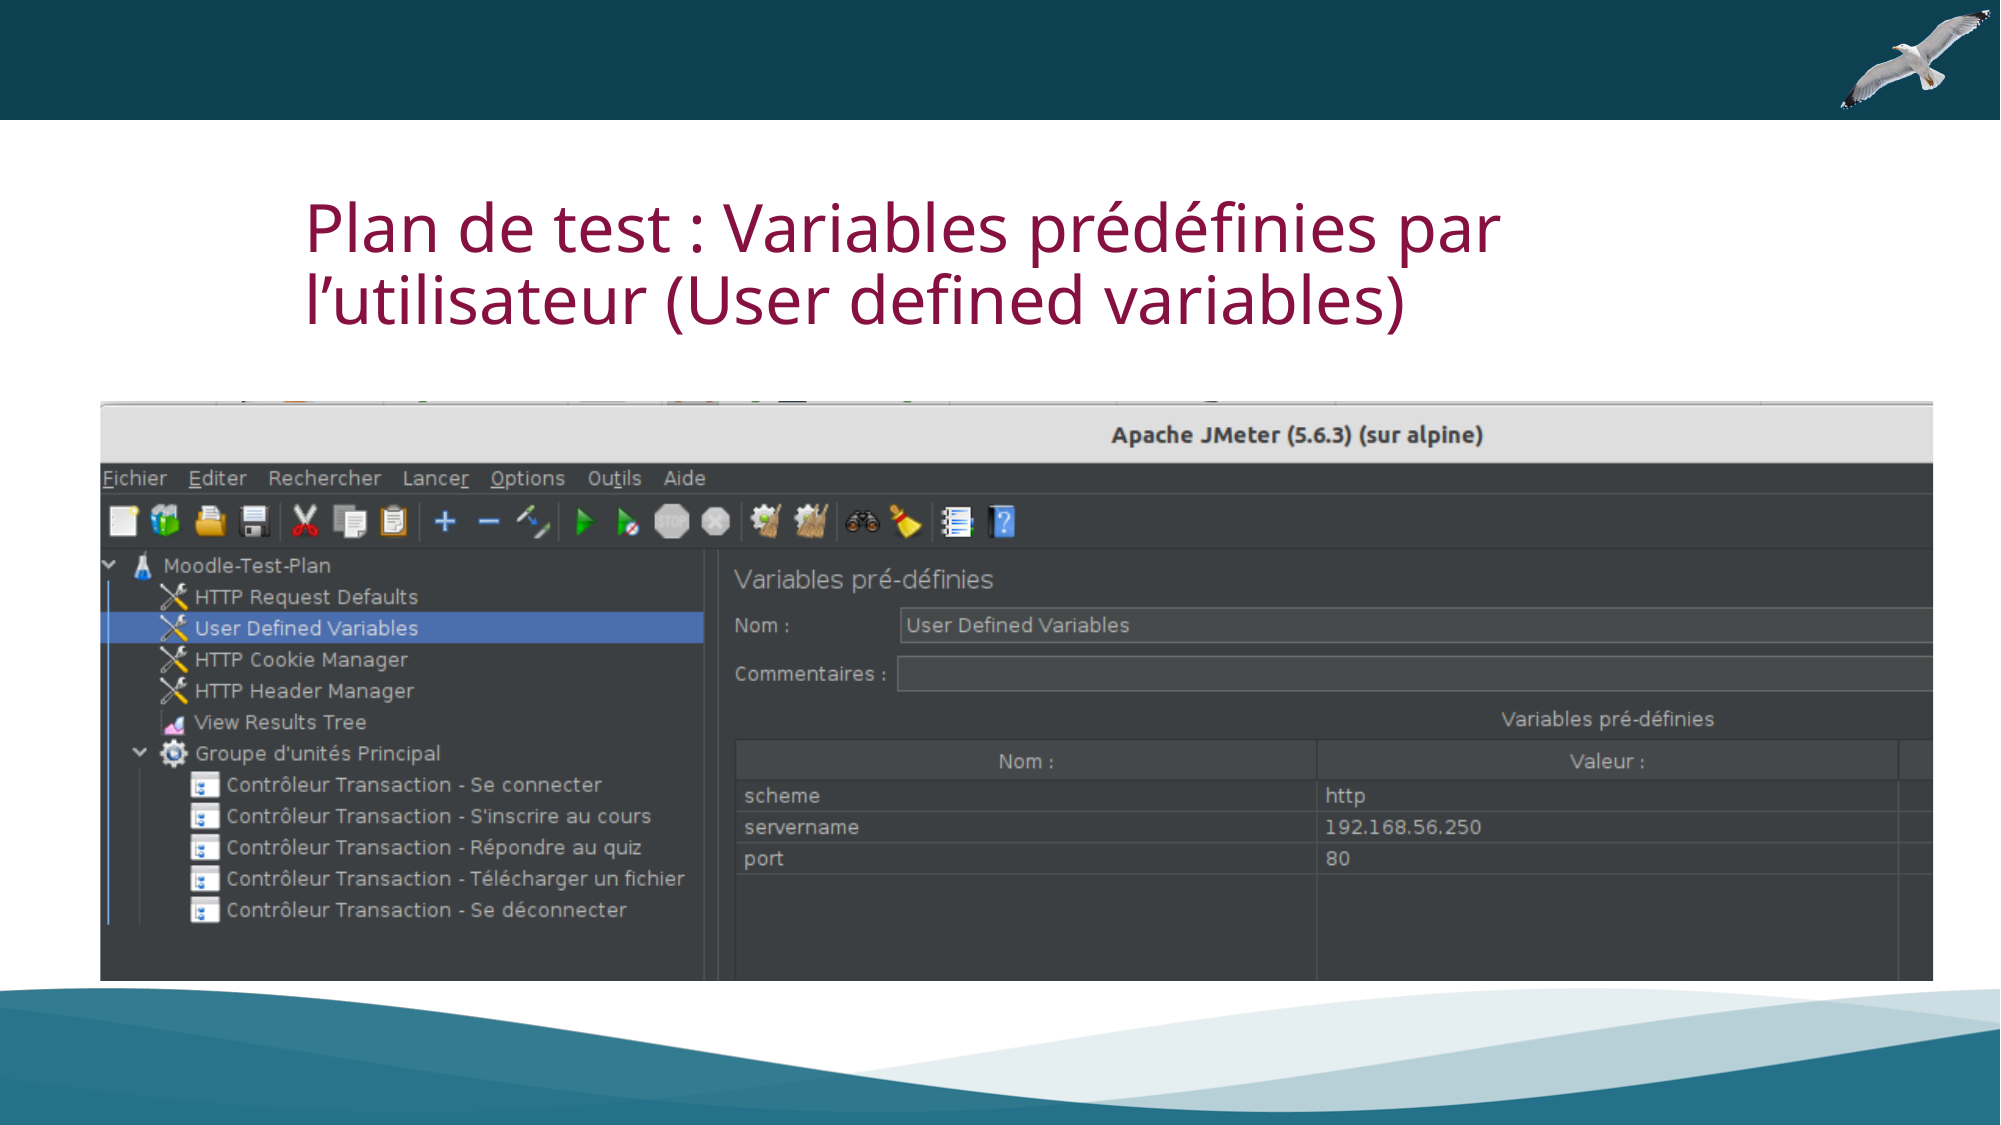

# Plan de test : Variables prédéfinies par l’utilisateur (User defined variables)